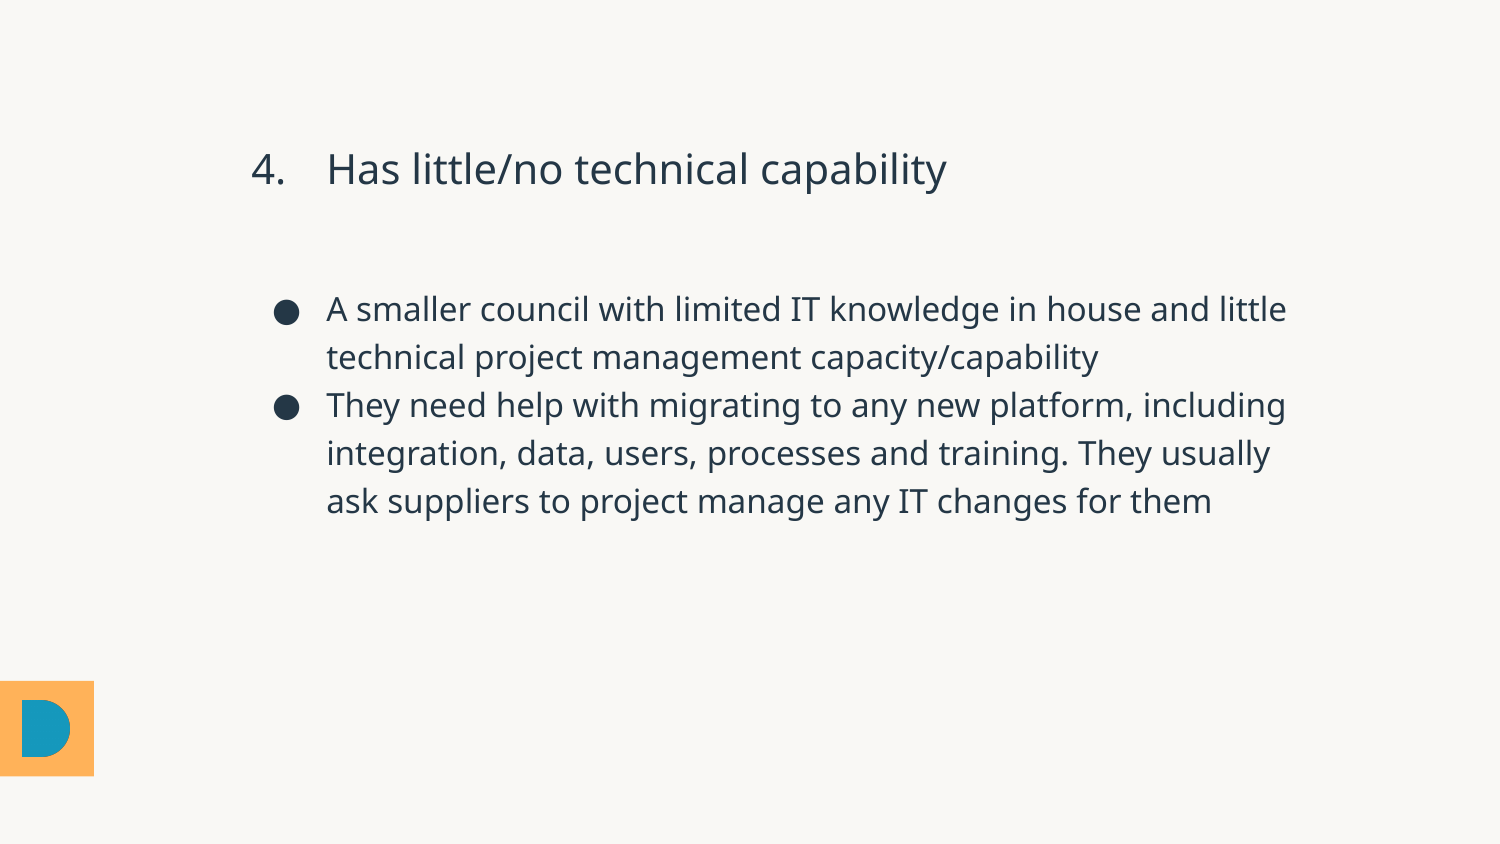

4.	Has little/no technical capability
# A smaller council with limited IT knowledge in house and little technical project management capacity/capability
They need help with migrating to any new platform, including integration, data, users, processes and training. They usually ask suppliers to project manage any IT changes for them